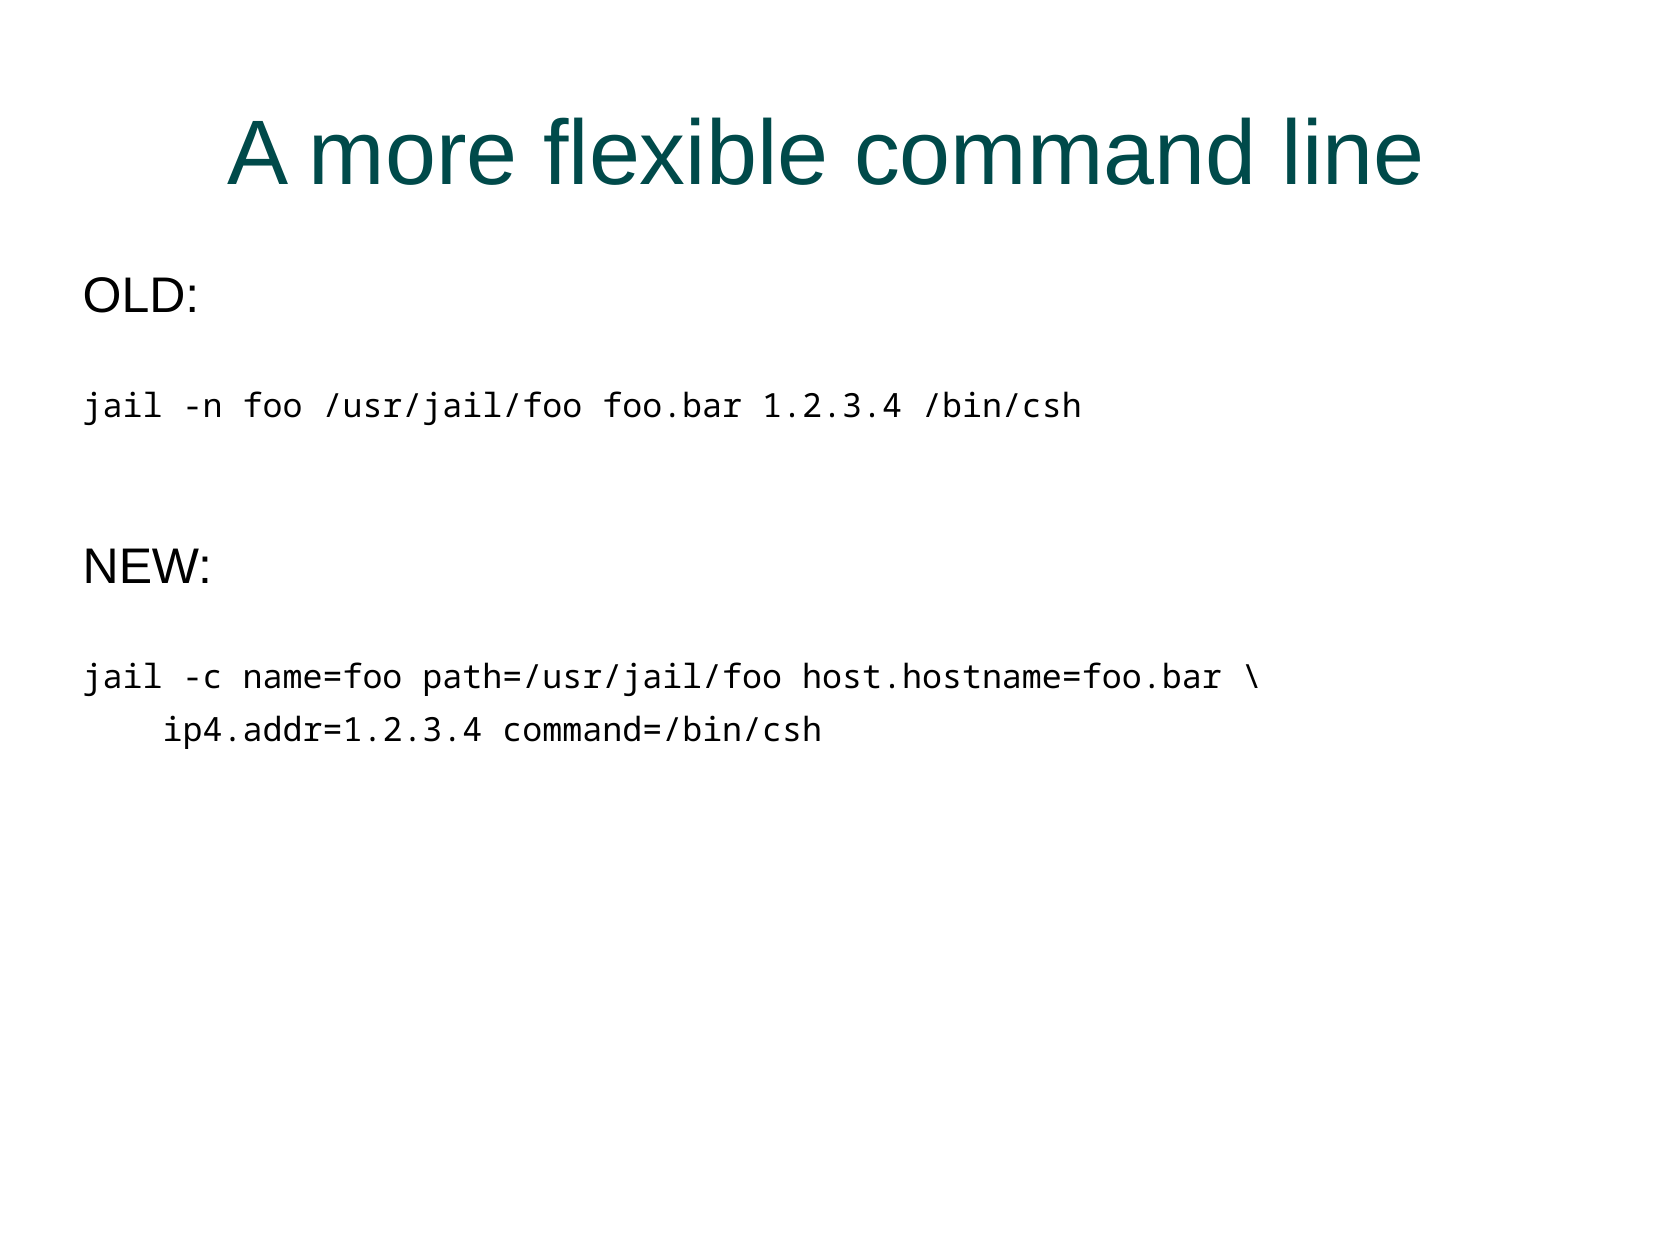

# A more flexible command line
OLD:
jail -n foo /usr/jail/foo foo.bar 1.2.3.4 /bin/csh
NEW:
jail -c name=foo path=/usr/jail/foo host.hostname=foo.bar \
 ip4.addr=1.2.3.4 command=/bin/csh